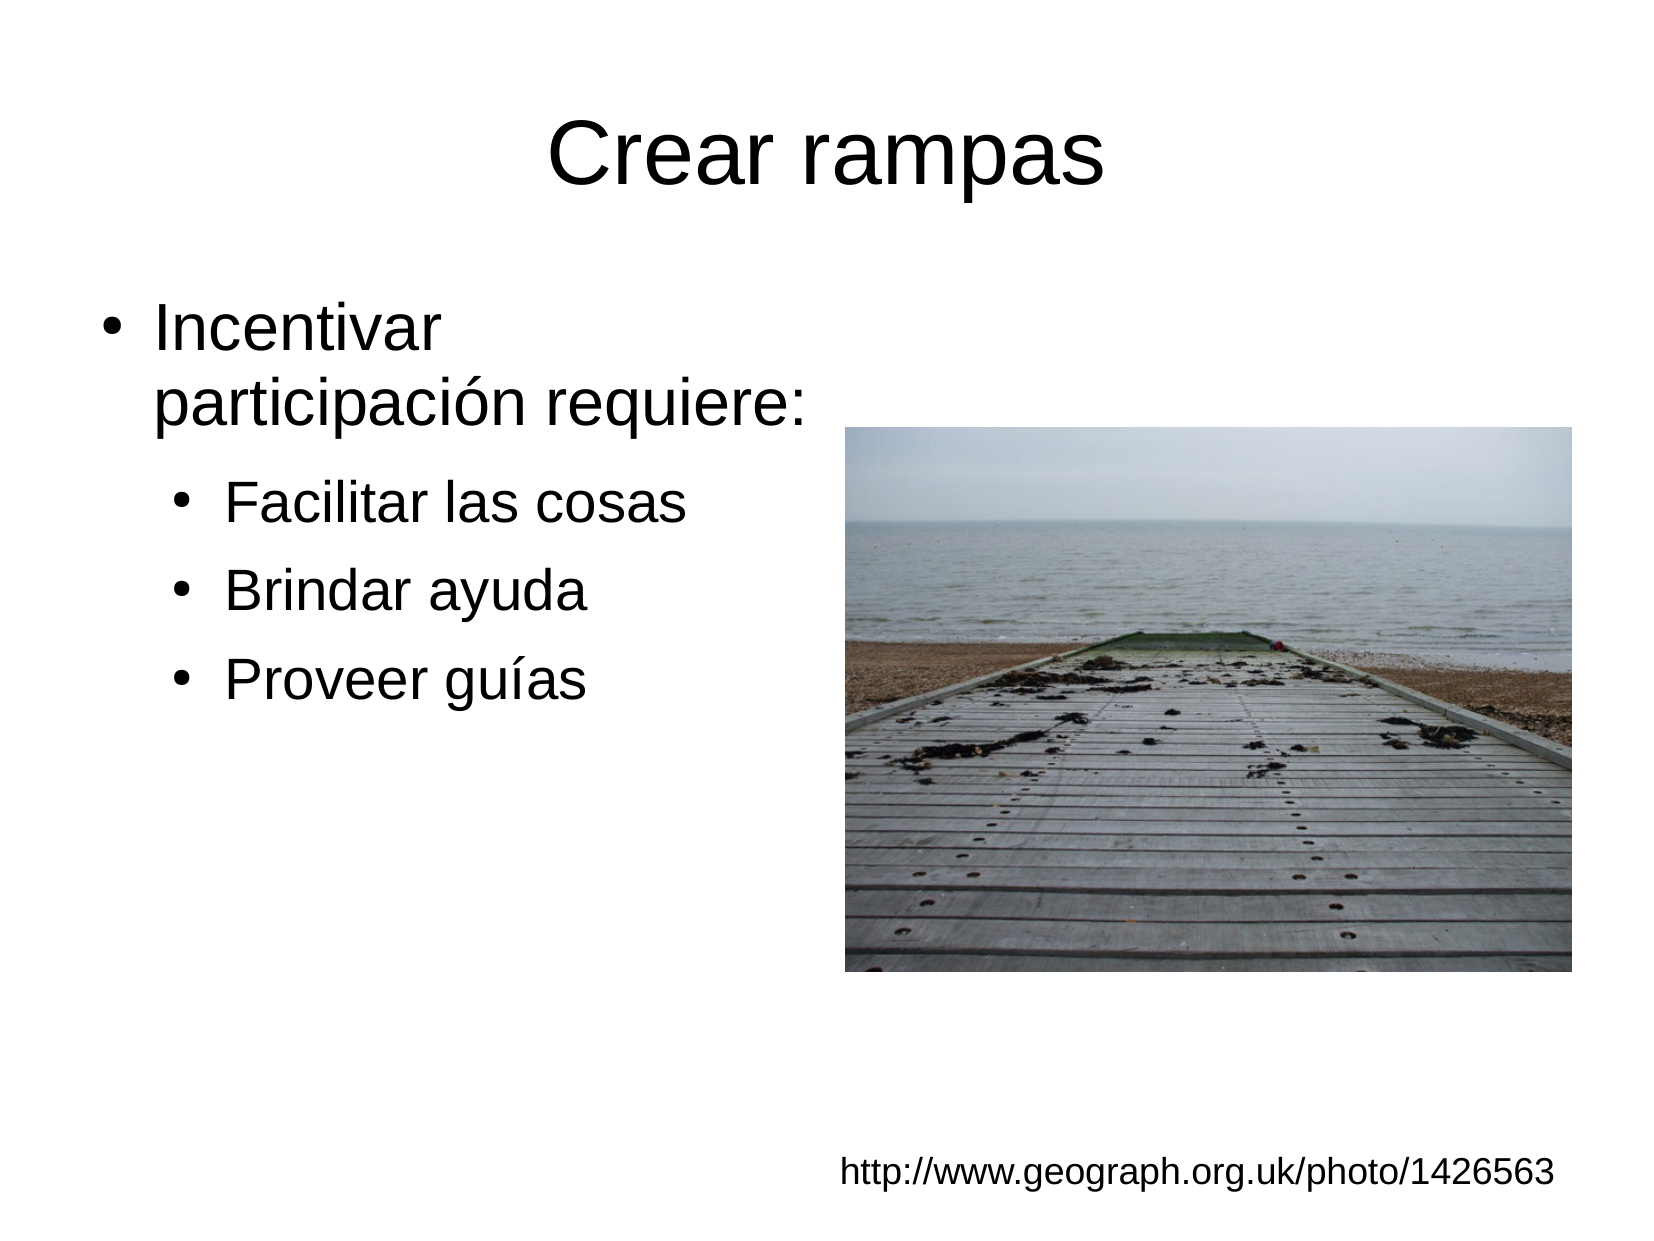

# Crear rampas
Incentivar participación requiere:
Facilitar las cosas
Brindar ayuda
Proveer guías
http://www.geograph.org.uk/photo/1426563